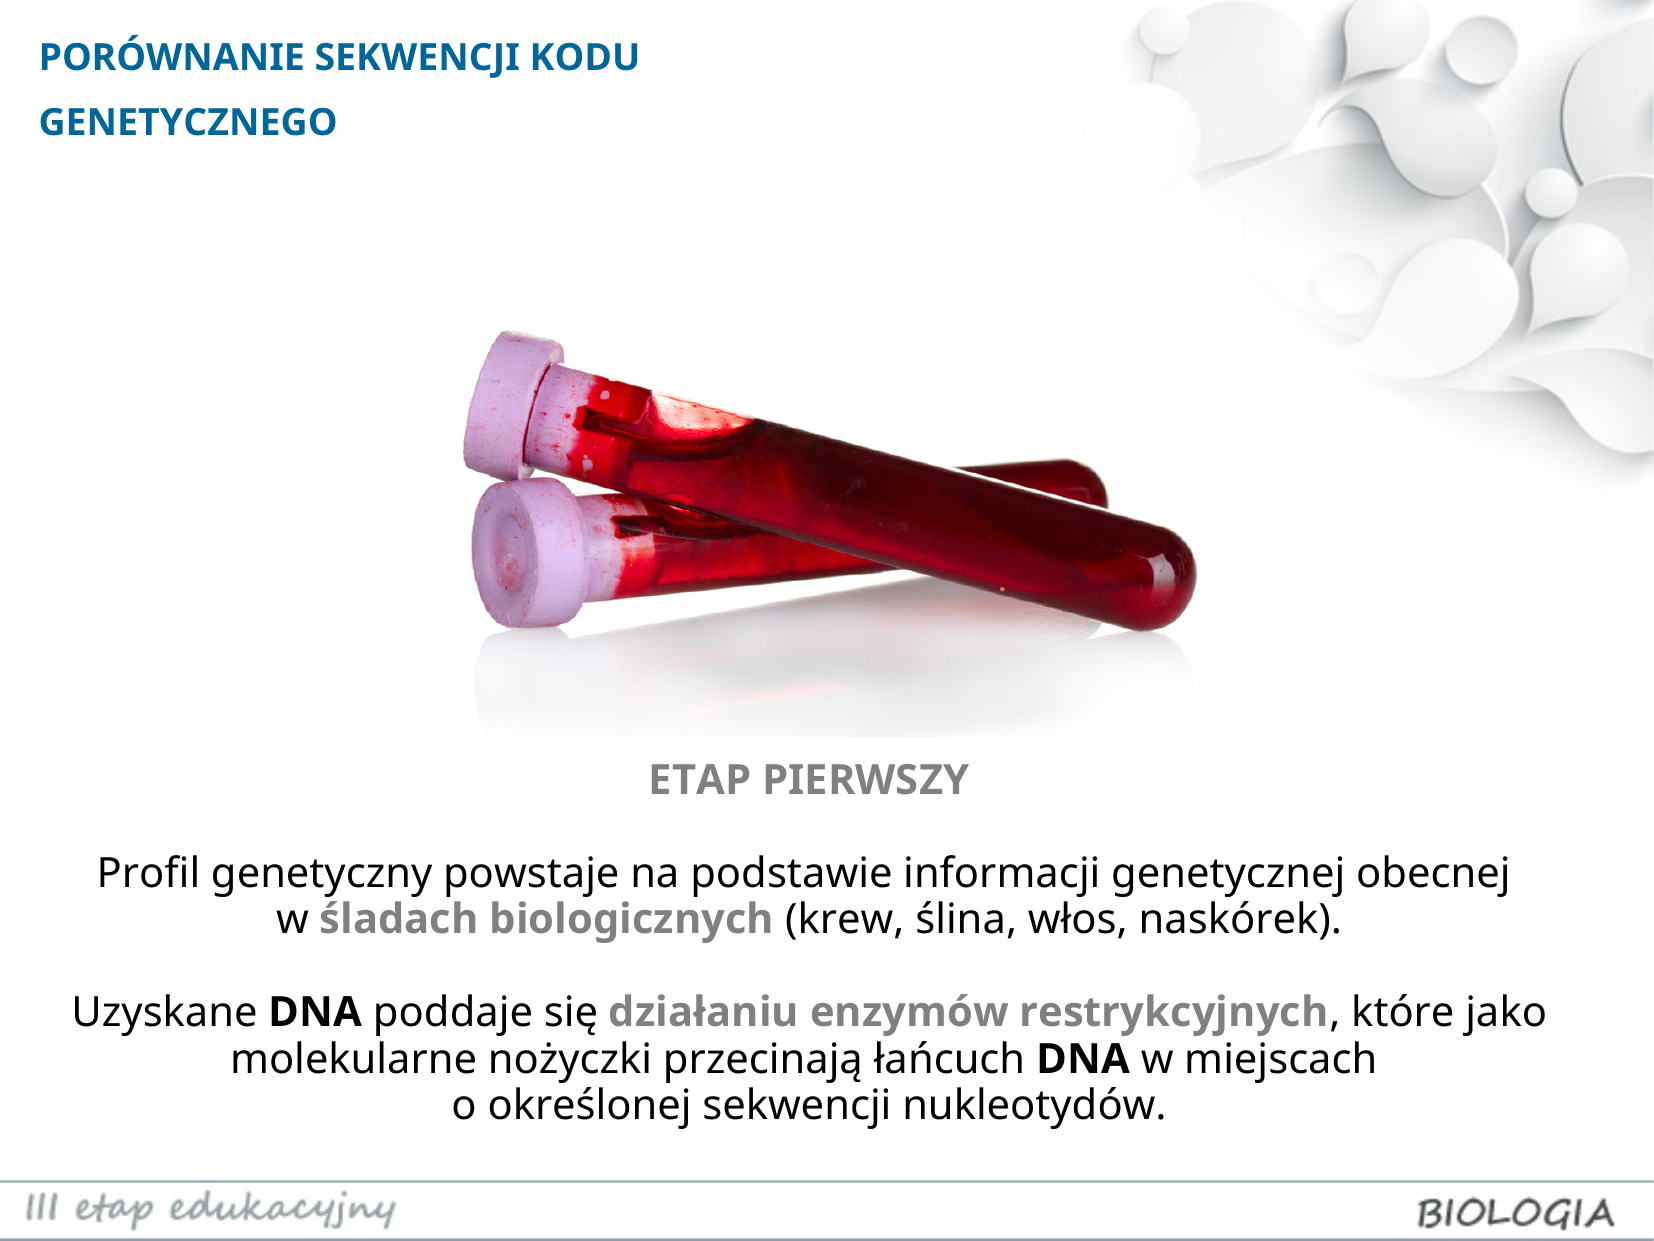

PORÓWNANIE SEKWENCJI KODU
GENETYCZNEGO
ETAP PIERWSZY
Profil genetyczny powstaje na podstawie informacji genetycznej obecnej
w śladach biologicznych (krew, ślina, włos, naskórek).
Uzyskane DNA poddaje się działaniu enzymów restrykcyjnych, które jako molekularne nożyczki przecinają łańcuch DNA w miejscach
o określonej sekwencji nukleotydów.